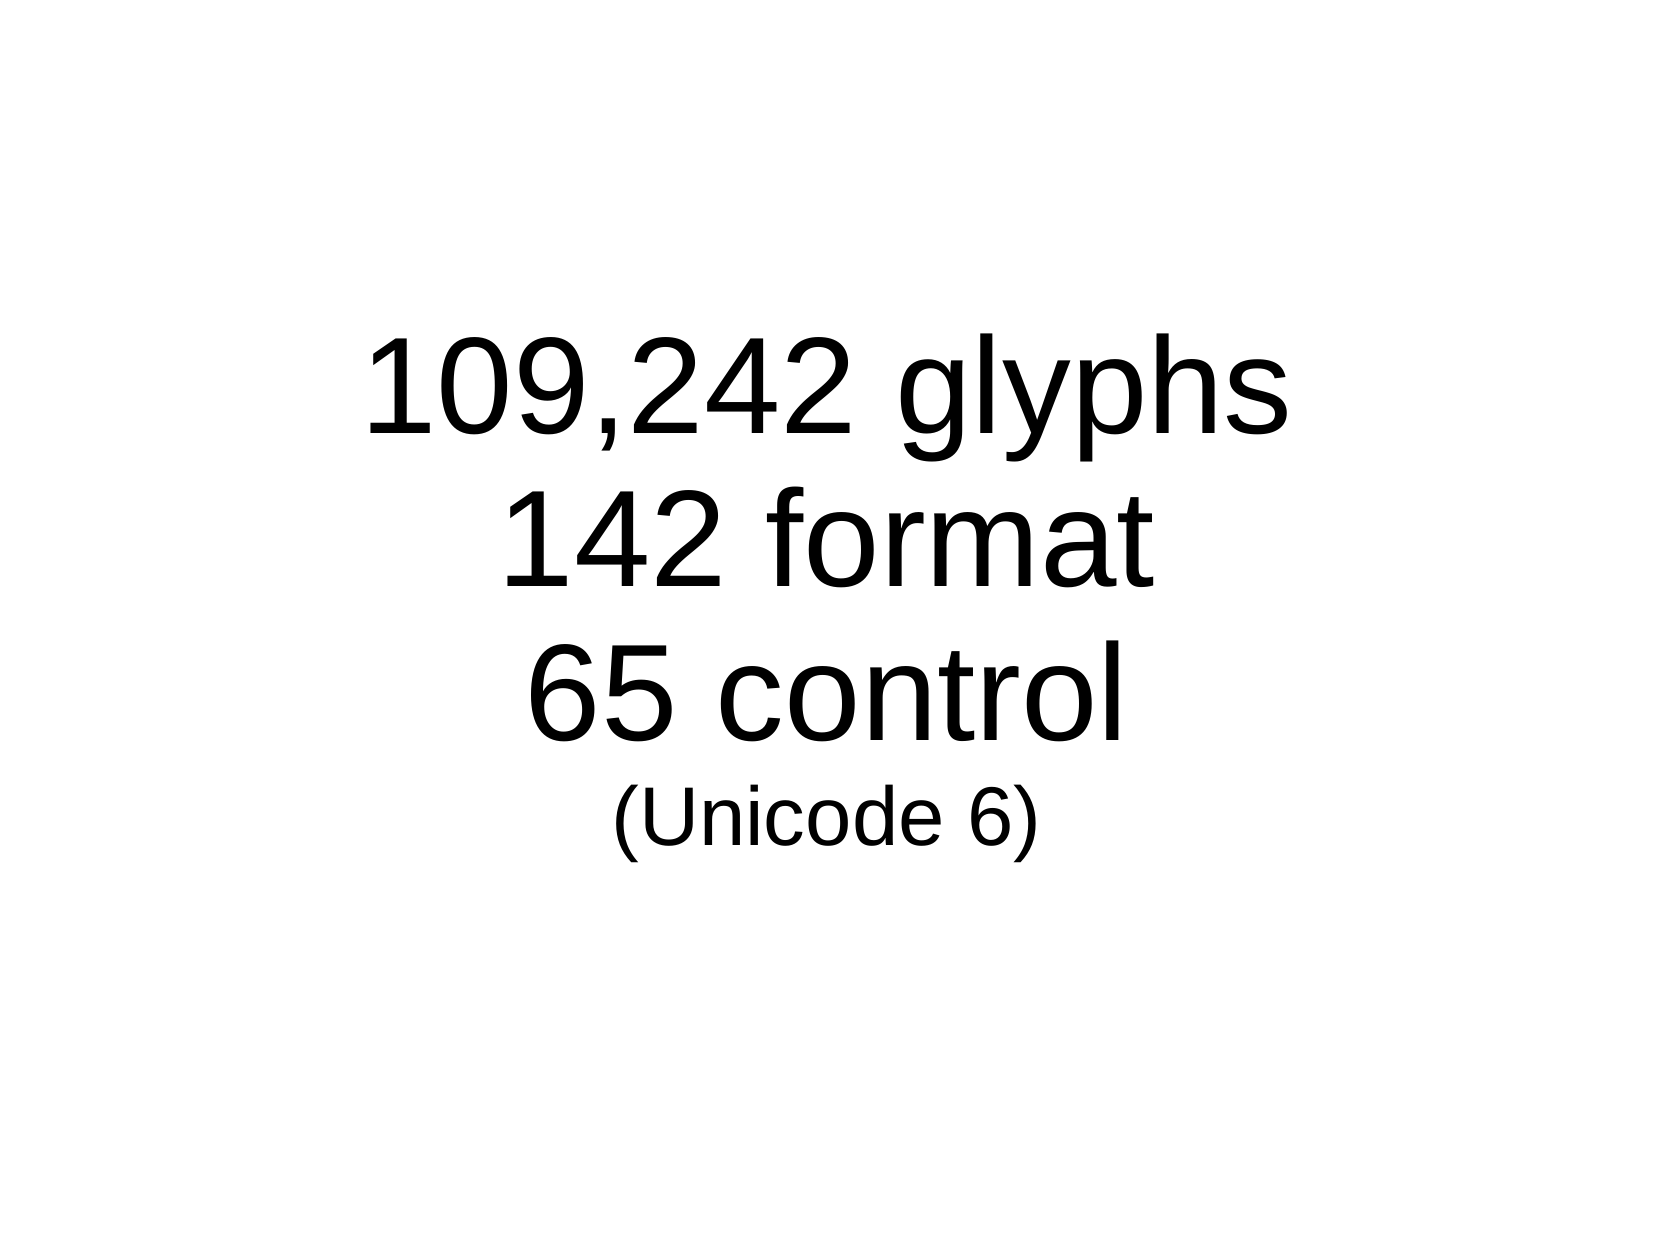

# 109,242 glyphs 142 format 65 control (Unicode 6)